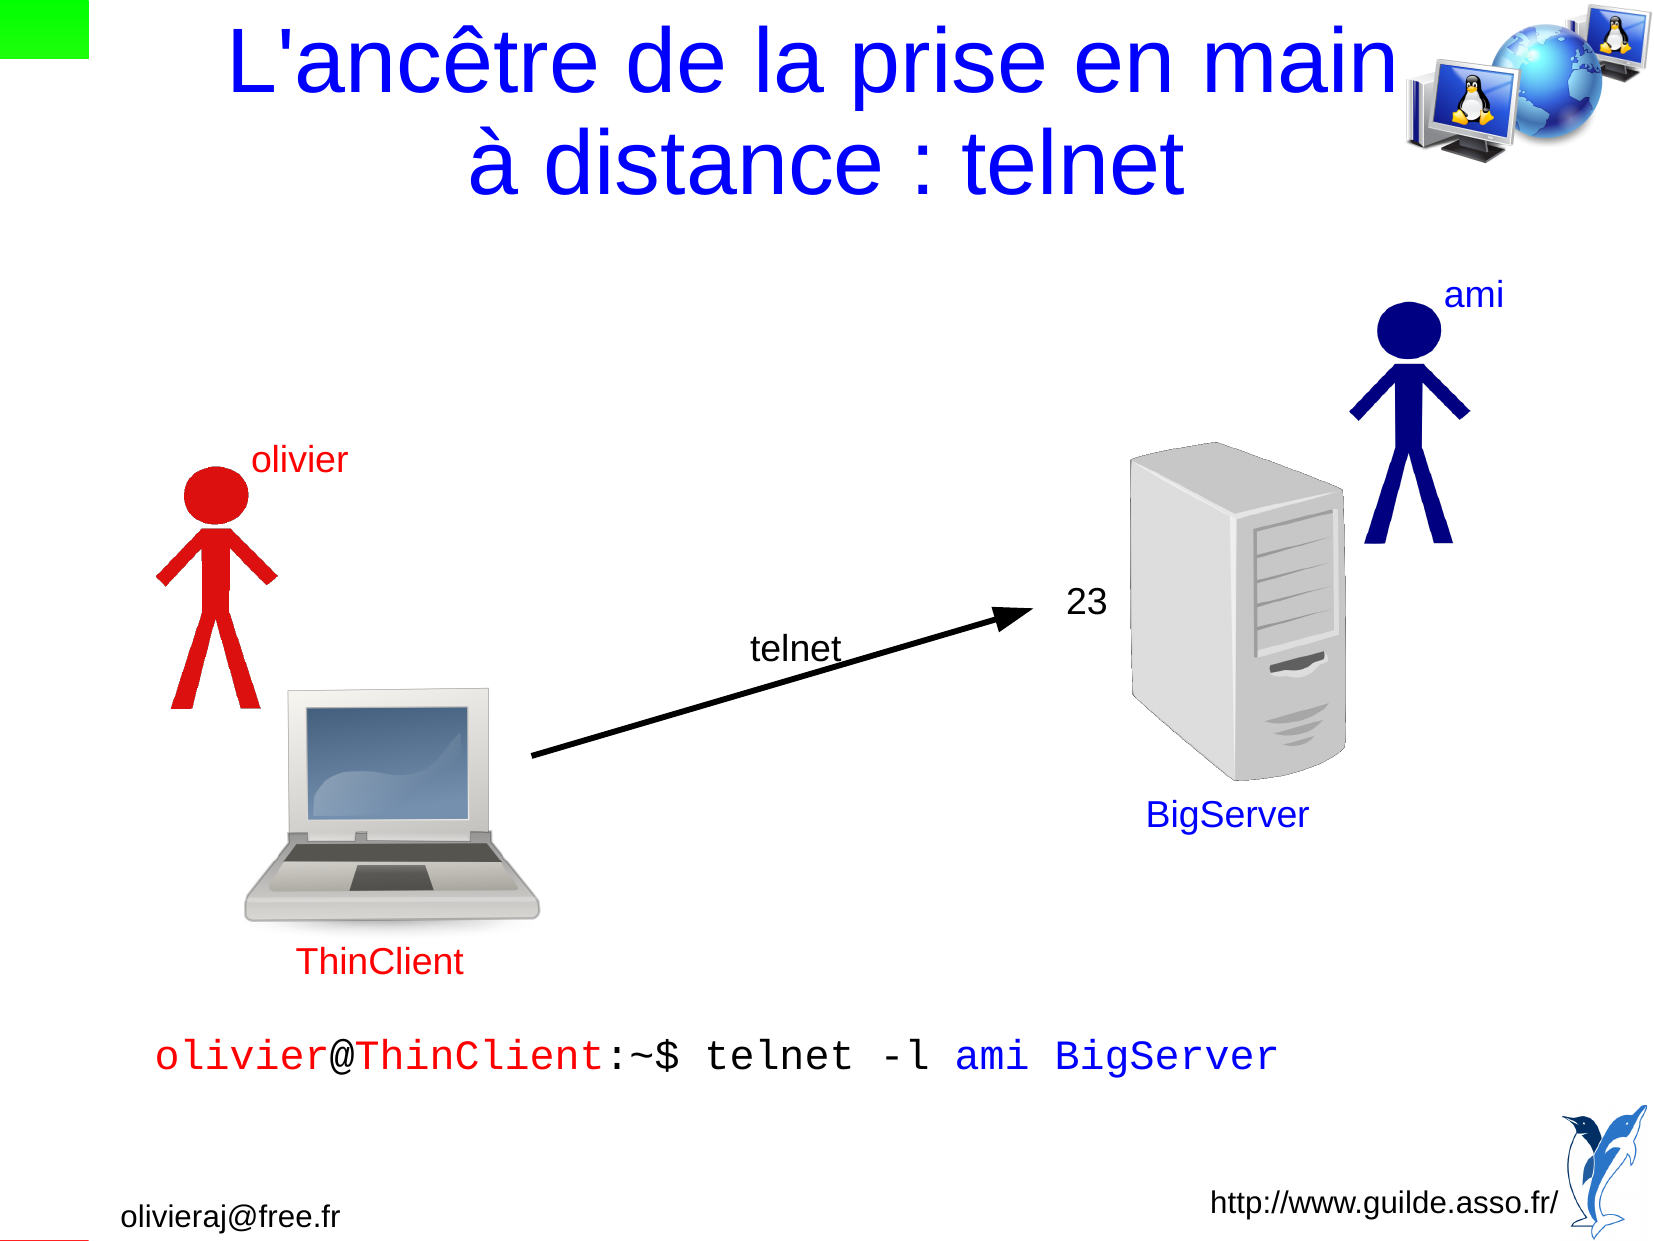

# L'ancêtre de la prise en main à distance : telnet
ami
olivier
23
telnet
BigServer
ThinClient
olivier@ThinClient:~$ telnet -l ami BigServer